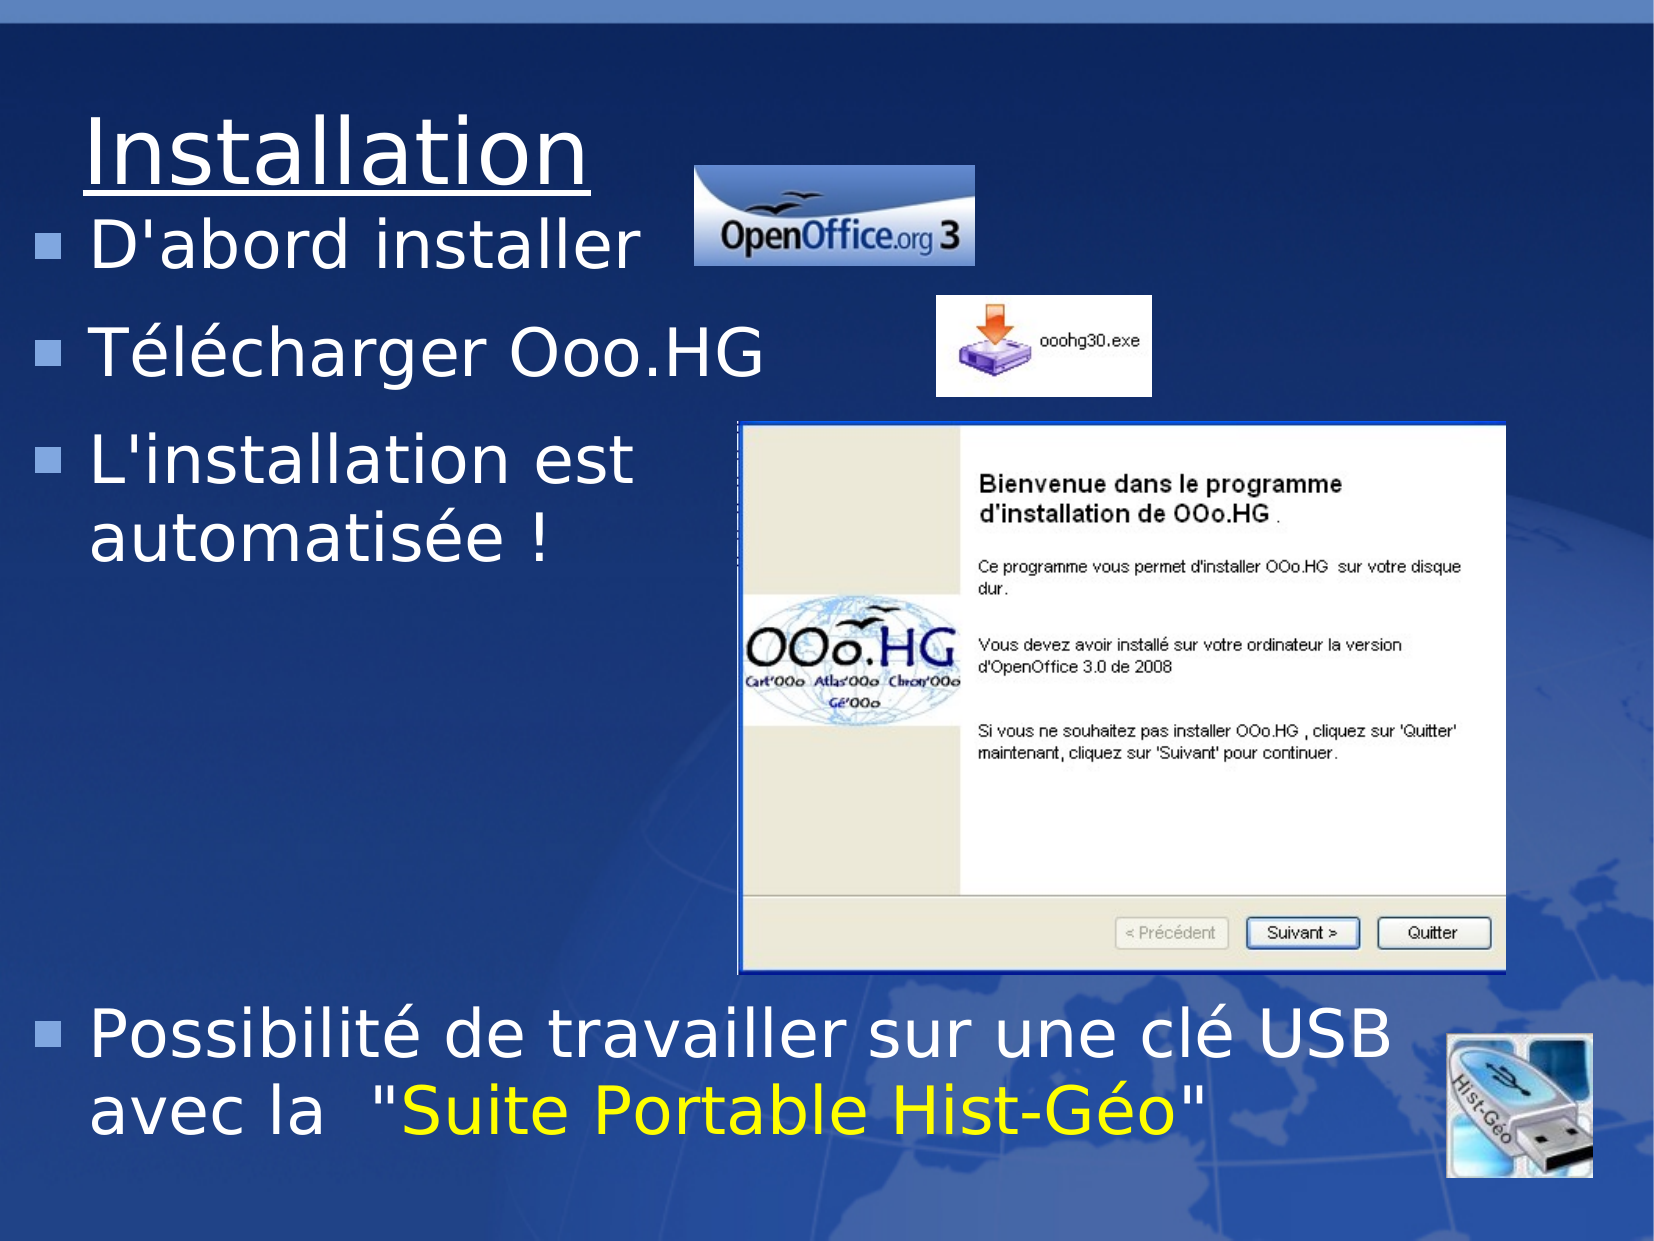

# Installation
D'abord installer
Télécharger Ooo.HG
L'installation est
automatisée !
Possibilité de travailler sur une clé USB avec la "Suite Portable Hist-Géo"